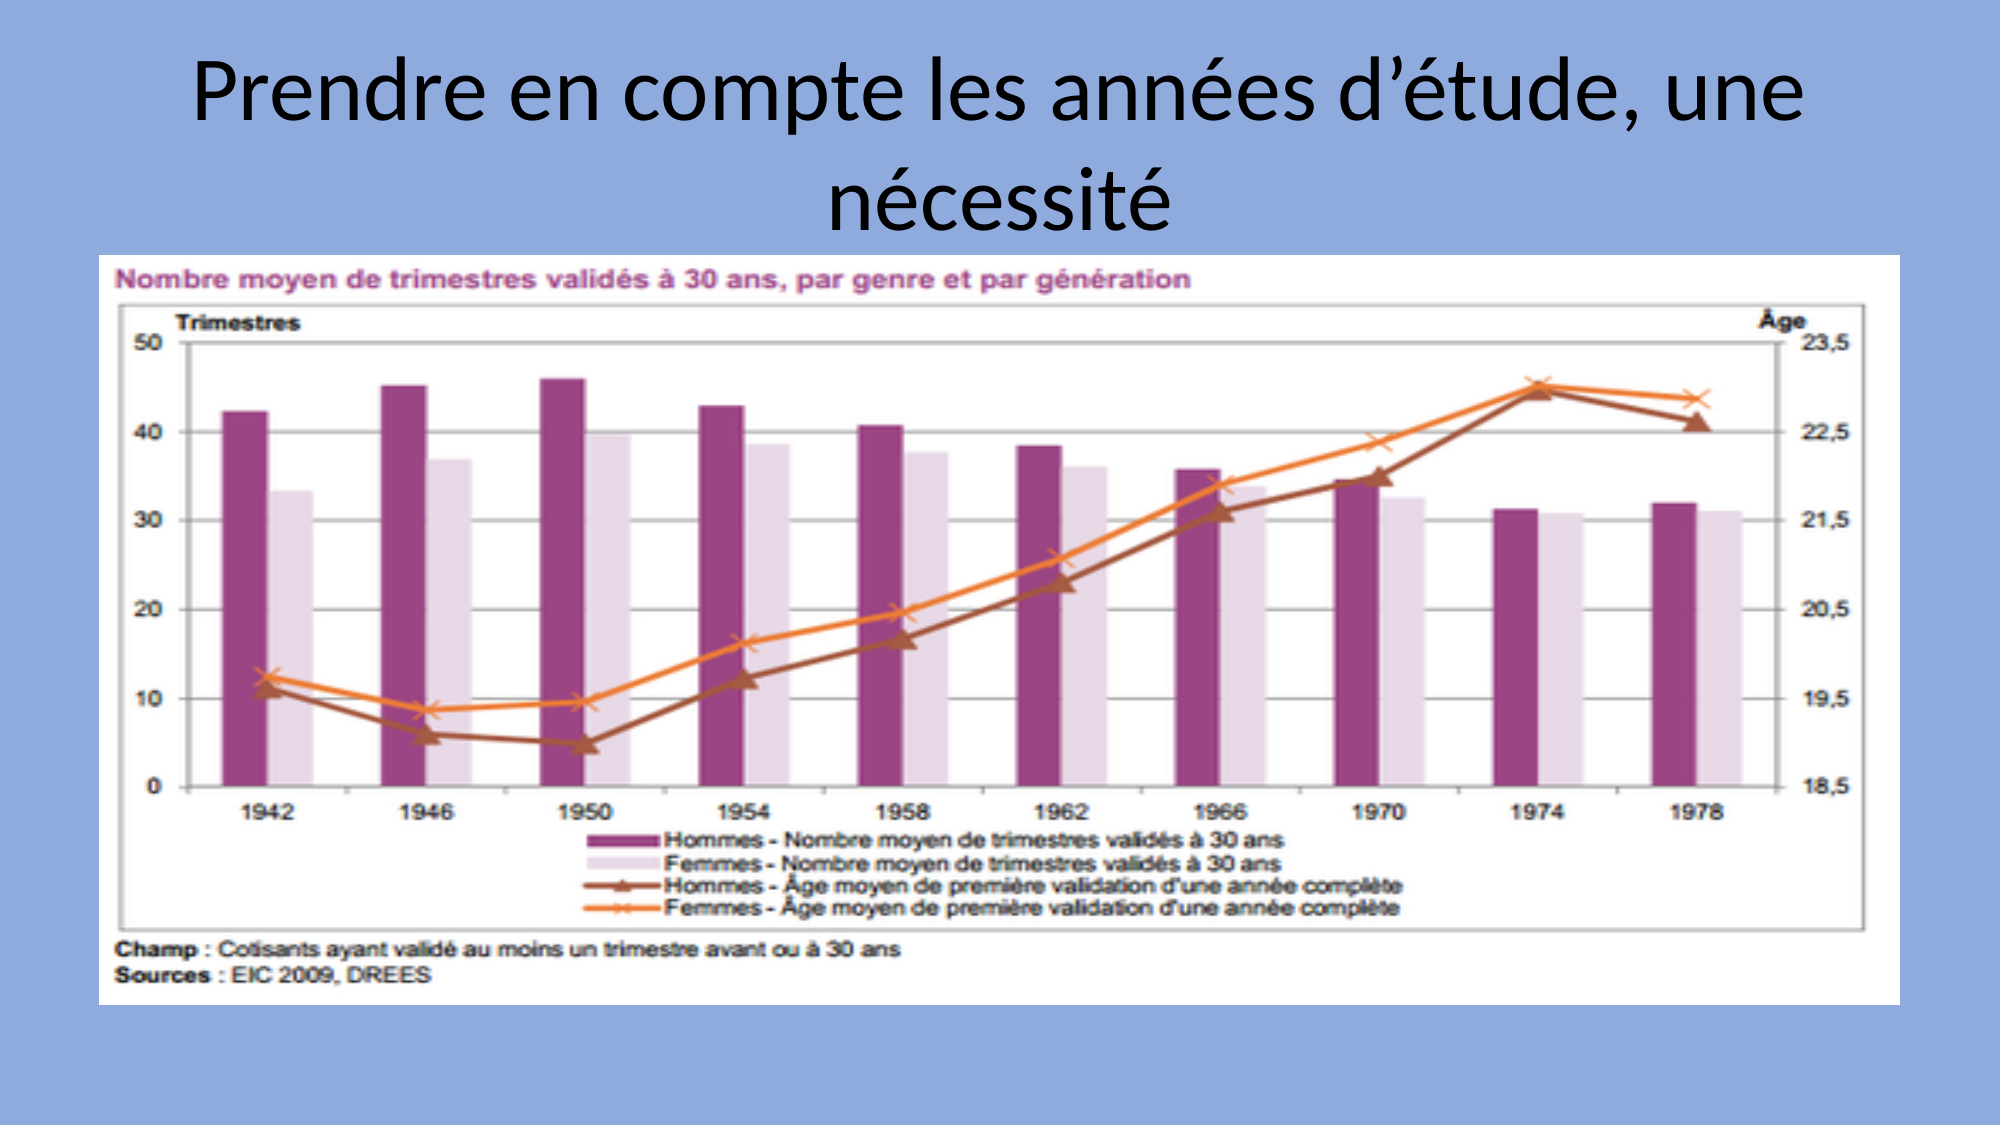

Prendre en compte les années d’étude, une nécessité